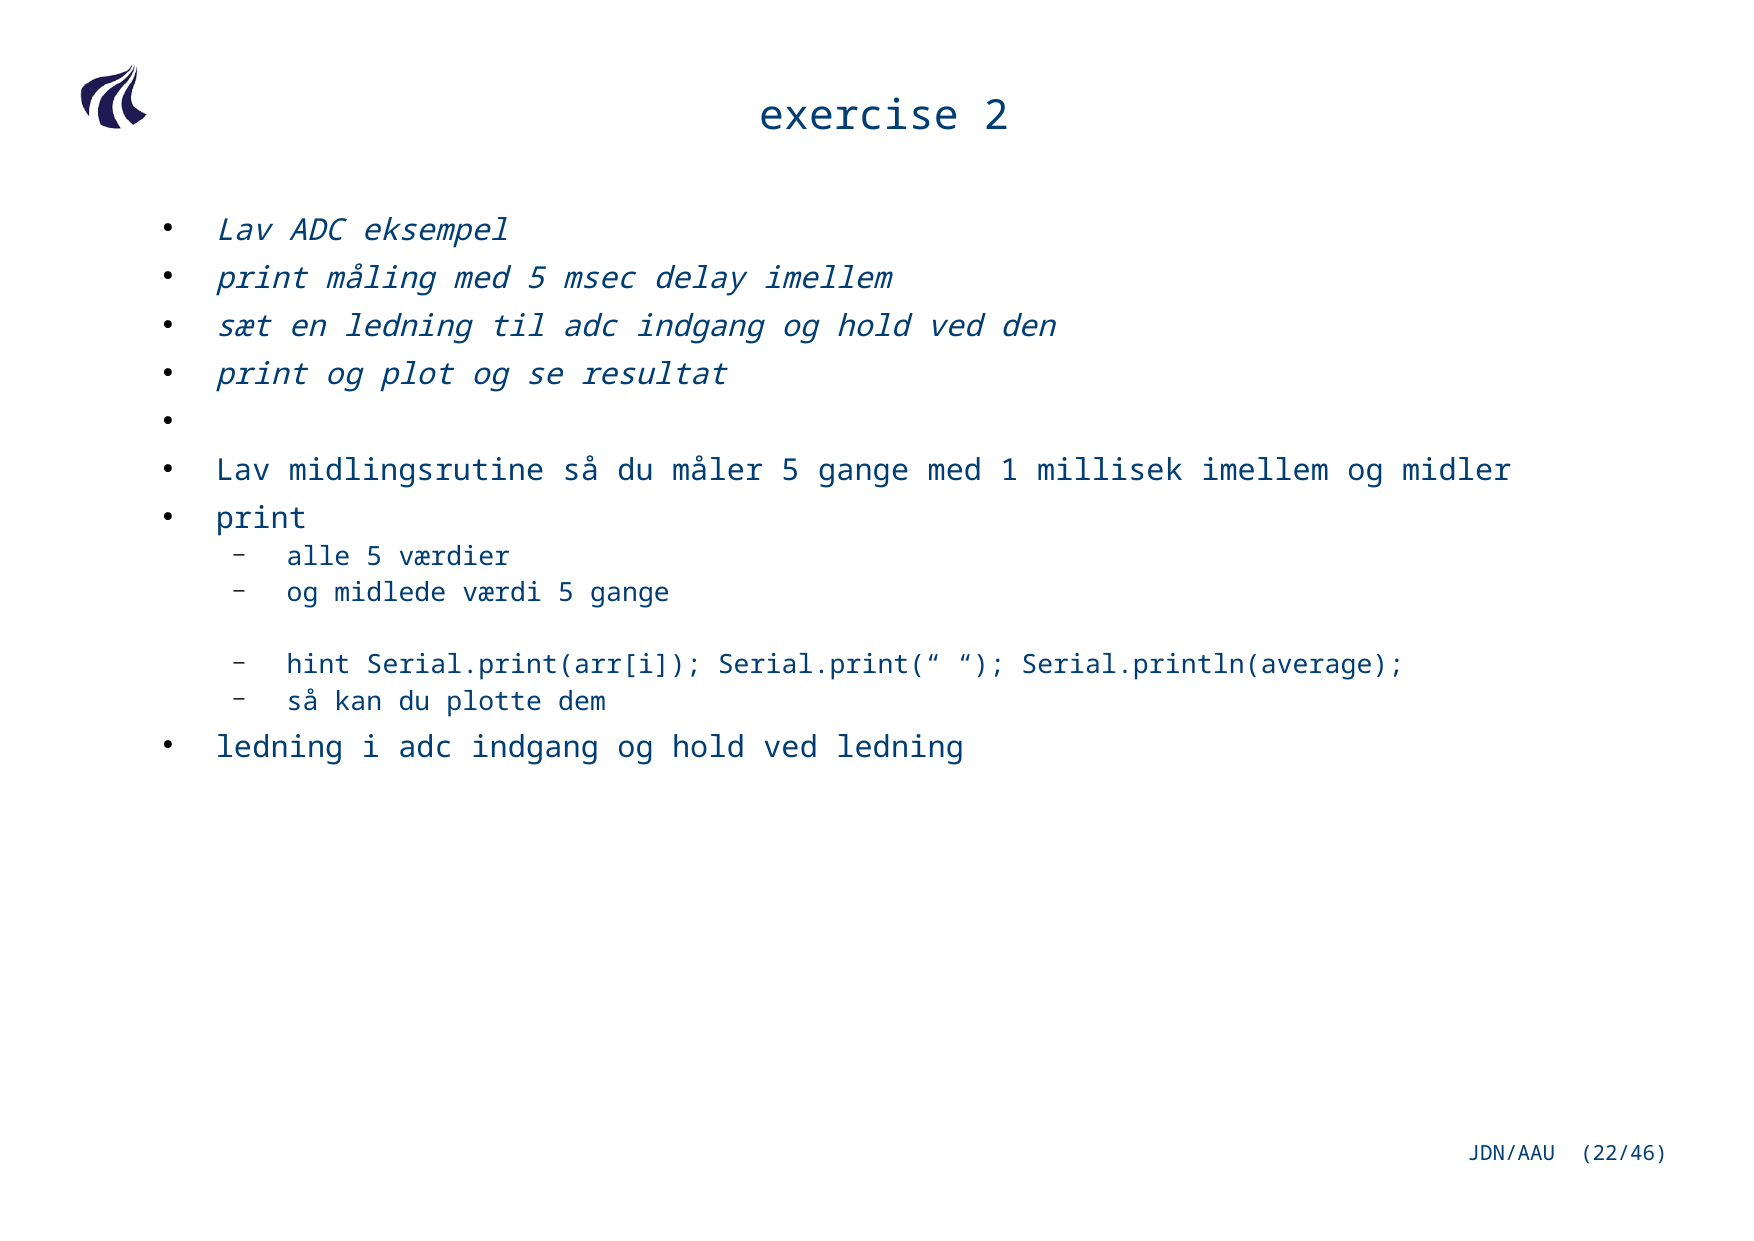

# exercise 2
Lav ADC eksempel
print måling med 5 msec delay imellem
sæt en ledning til adc indgang og hold ved den
print og plot og se resultat
Lav midlingsrutine så du måler 5 gange med 1 millisek imellem og midler
print
alle 5 værdier
og midlede værdi 5 gange
hint Serial.print(arr[i]); Serial.print(“ “); Serial.println(average);
så kan du plotte dem
ledning i adc indgang og hold ved ledning